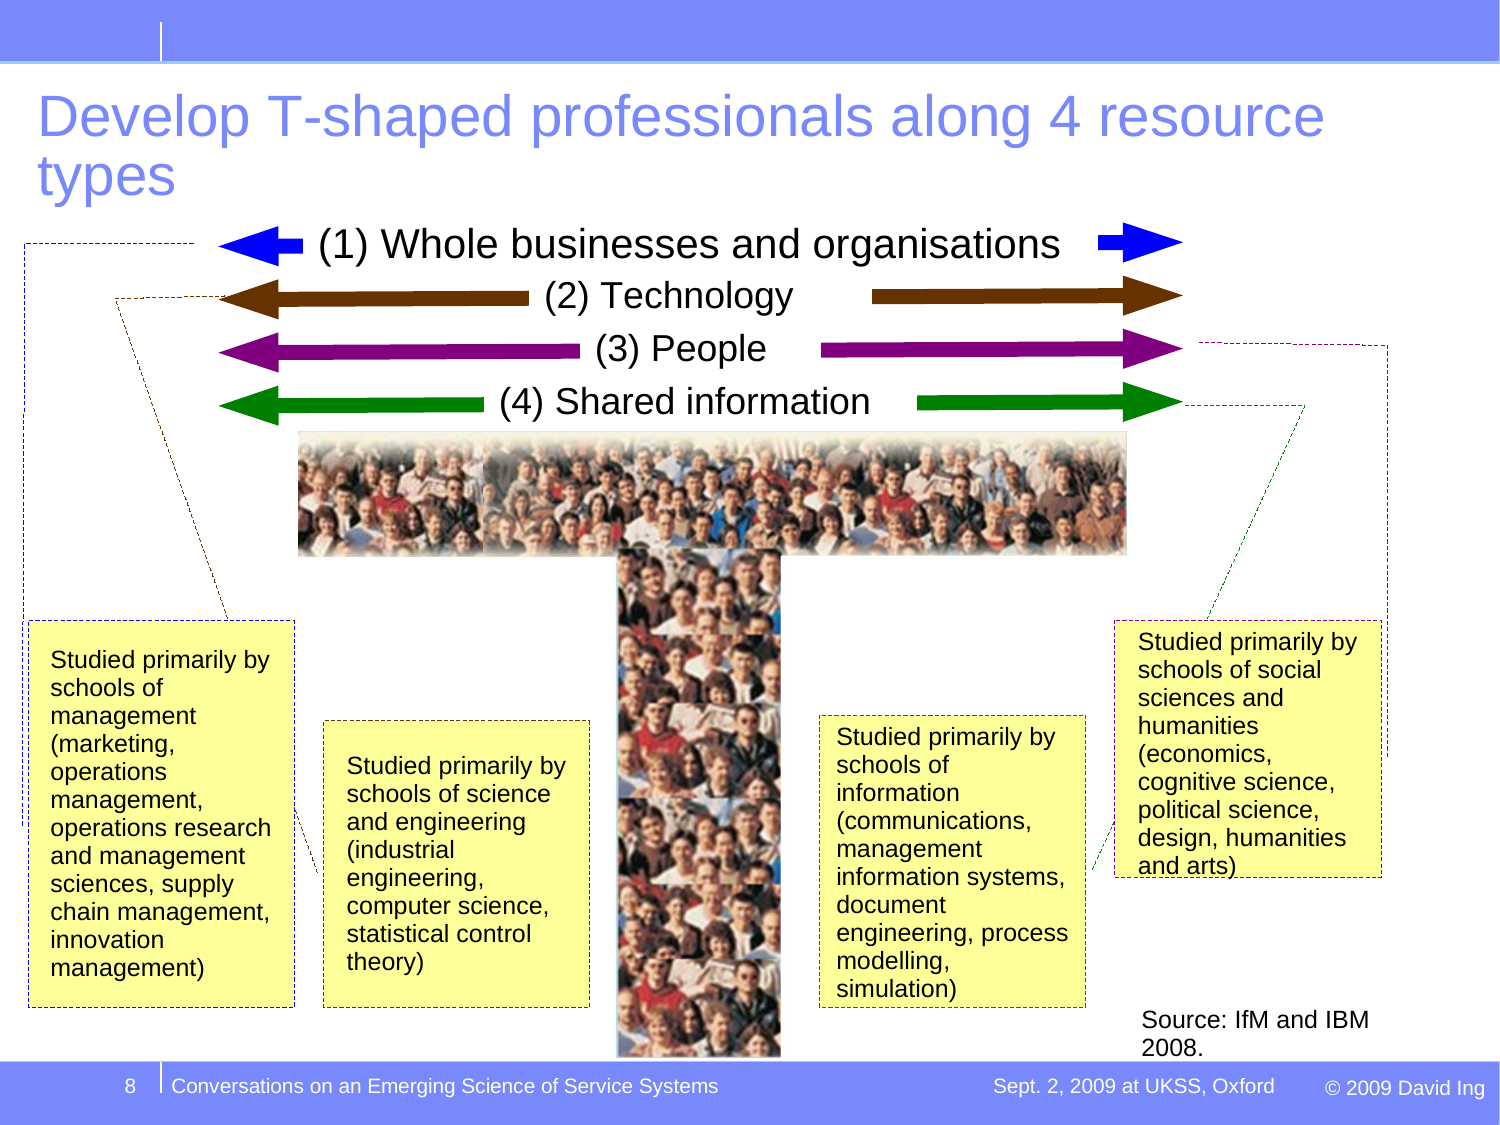

# Develop T-shaped professionals along 4 resource types
(1) Whole businesses and organisations
(2) Technology
(3) People
(4) Shared information
Studied primarily by schools of management (marketing, operations management, operations research and management sciences, supply chain management, innovation management)
Studied primarily by schools of social sciences and humanities (economics, cognitive science, political science, design, humanities and arts)
Studied primarily by schools of information (communications, management information systems, document engineering, process modelling, simulation)
Studied primarily by schools of science and engineering (industrial engineering, computer science, statistical control theory)
Source: IfM and IBM 2008.
8
Conversations on an Emerging Science of Service Systems
Sept. 2, 2009 at UKSS, Oxford